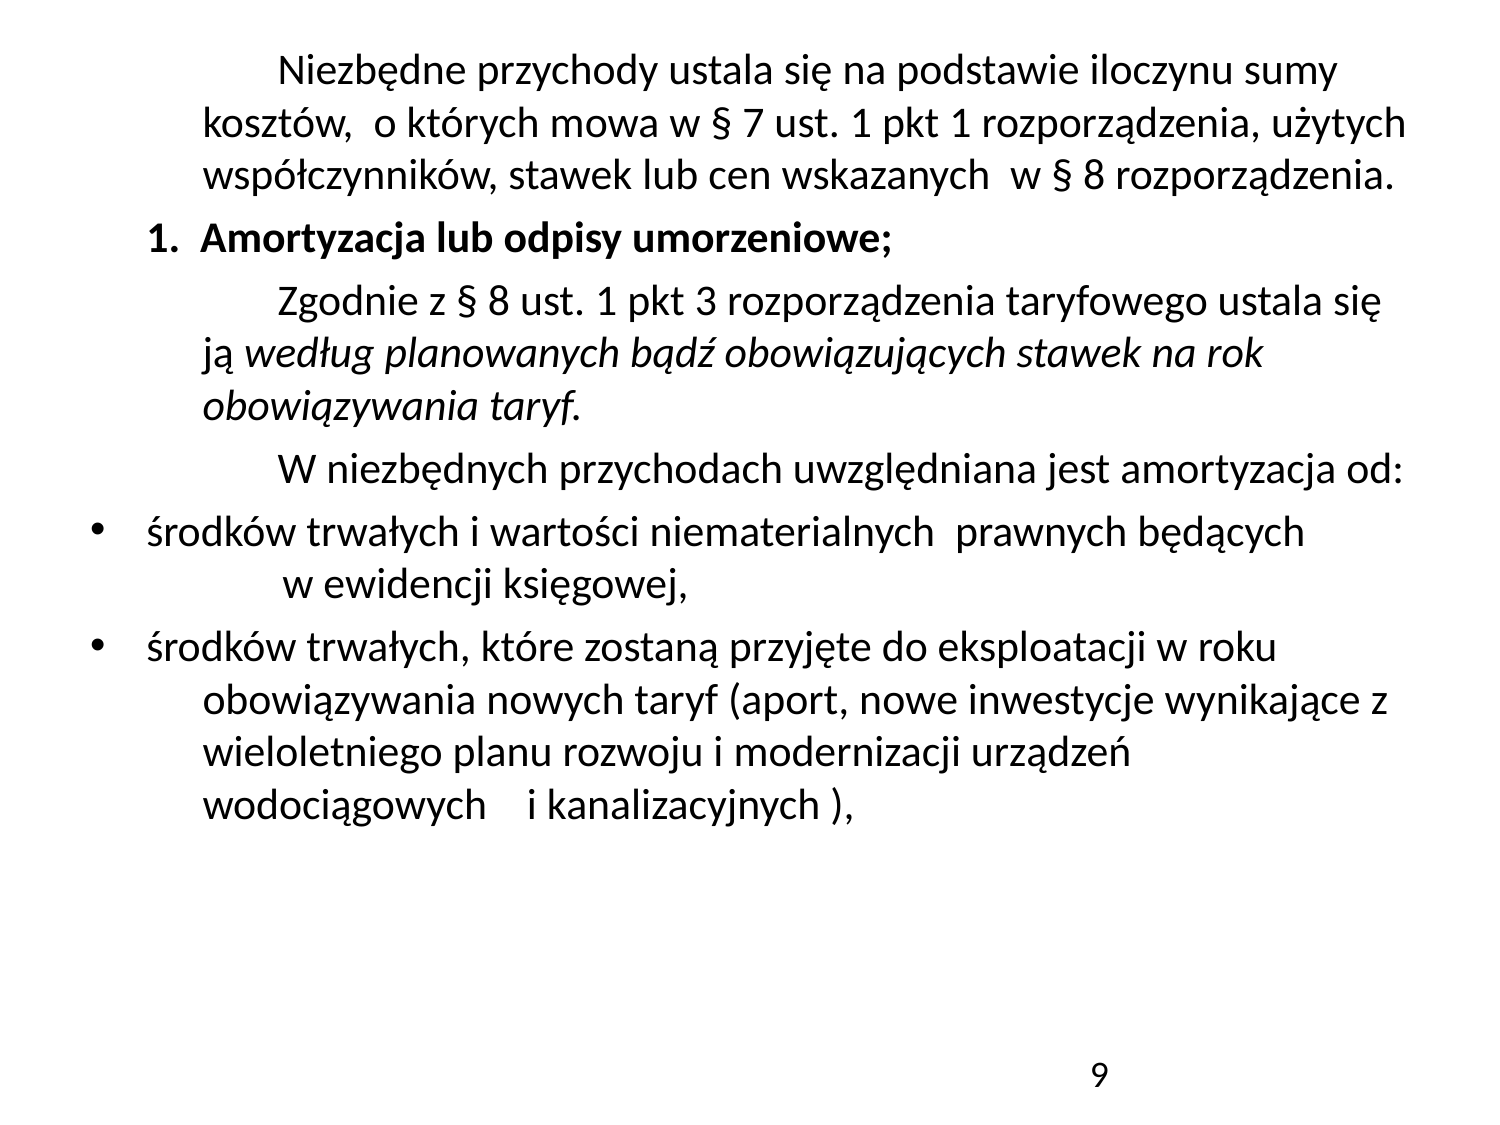

#
	Niezbędne przychody ustala się na podstawie iloczynu sumy kosztów, o których mowa w § 7 ust. 1 pkt 1 rozporządzenia, użytych współczynników, stawek lub cen wskazanych w § 8 rozporządzenia.
1. Amortyzacja lub odpisy umorzeniowe;
	Zgodnie z § 8 ust. 1 pkt 3 rozporządzenia taryfowego ustala się ją według planowanych bądź obowiązujących stawek na rok obowiązywania taryf.
	W niezbędnych przychodach uwzględniana jest amortyzacja od:
środków trwałych i wartości niematerialnych prawnych będących w ewidencji księgowej,
środków trwałych, które zostaną przyjęte do eksploatacji w roku obowiązywania nowych taryf (aport, nowe inwestycje wynikające z wieloletniego planu rozwoju i modernizacji urządzeń wodociągowych i kanalizacyjnych ),